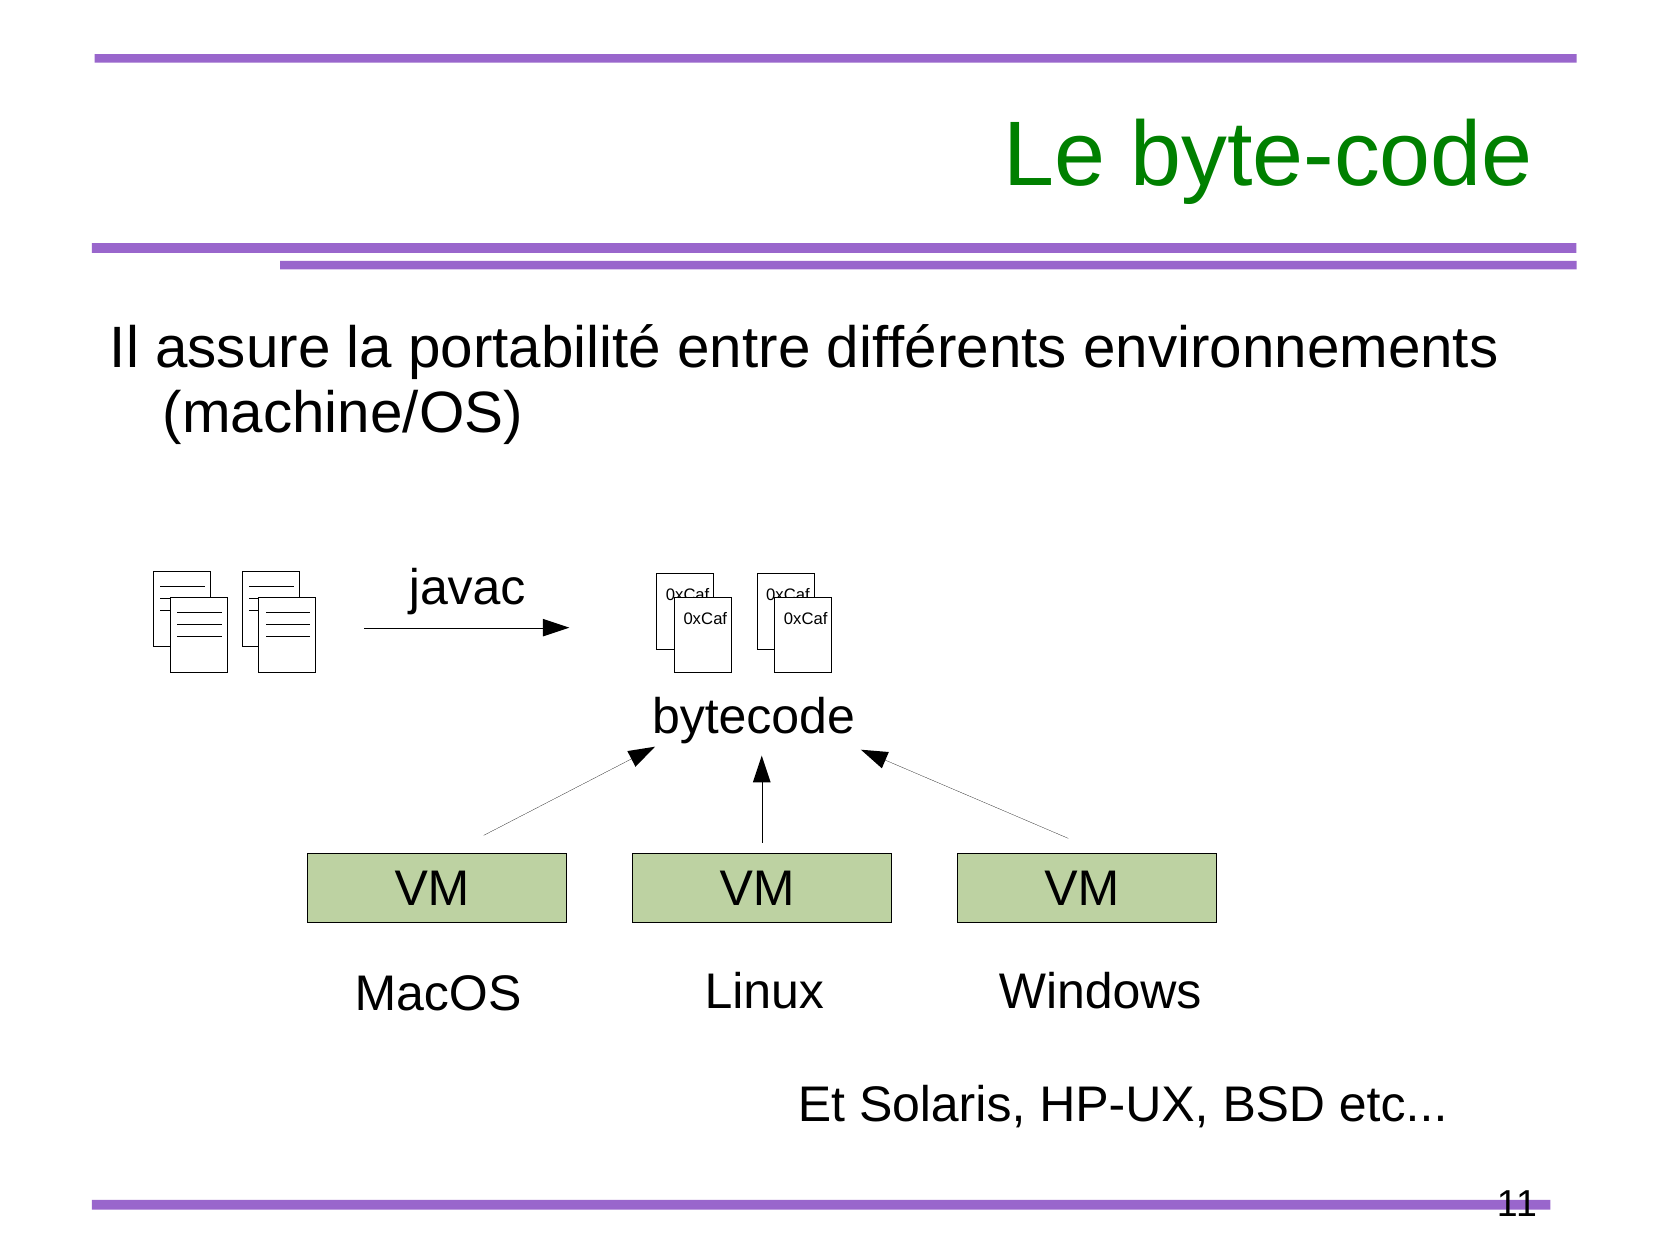

# Le byte-code
Il assure la portabilité entre différents environnements (machine/OS)
javac
0xCaf
0xCaf
0xCaf
0xCaf
bytecode
VM
VM
VM
Linux
Windows
MacOS
Et Solaris, HP-UX, BSD etc...